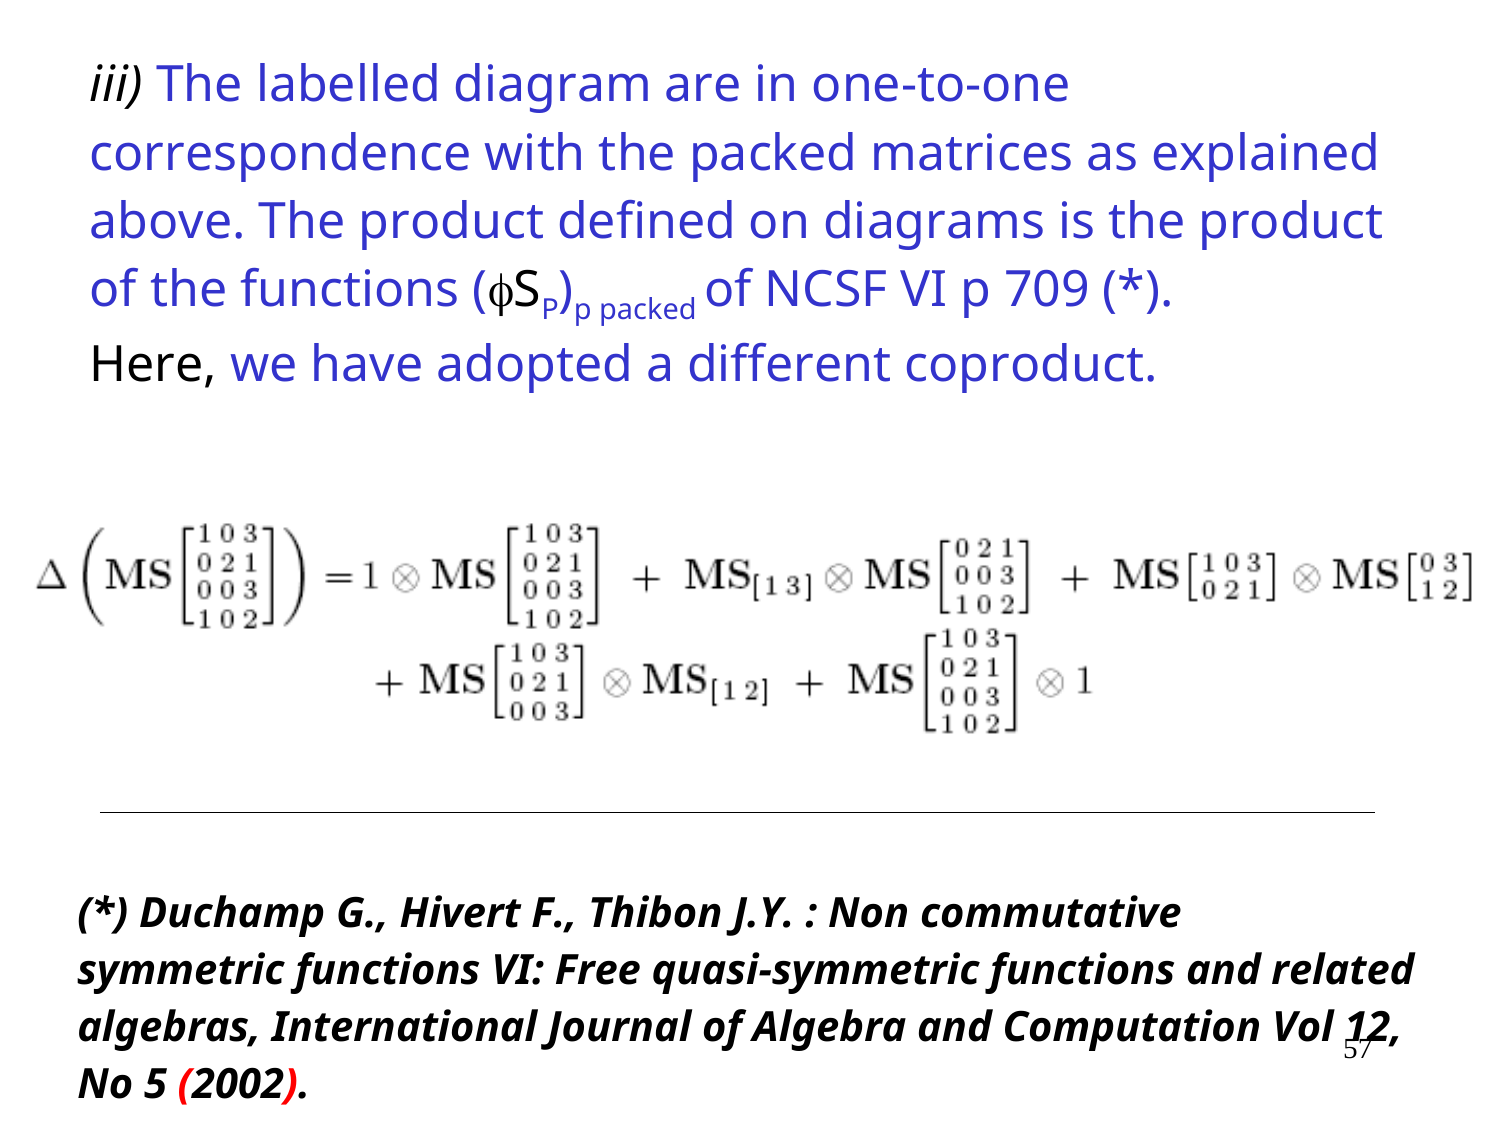

iii) The labelled diagram are in one-to-one correspondence with the packed matrices as explained above. The product defined on diagrams is the product of the functions (SP)p packed of NCSF VI p 709 (*).
Here, we have adopted a different coproduct.
(*) Duchamp G., Hivert F., Thibon J.Y. : Non commutative
symmetric functions VI: Free quasi-symmetric functions and related algebras, International Journal of Algebra and Computation Vol 12, No 5 (2002).
57